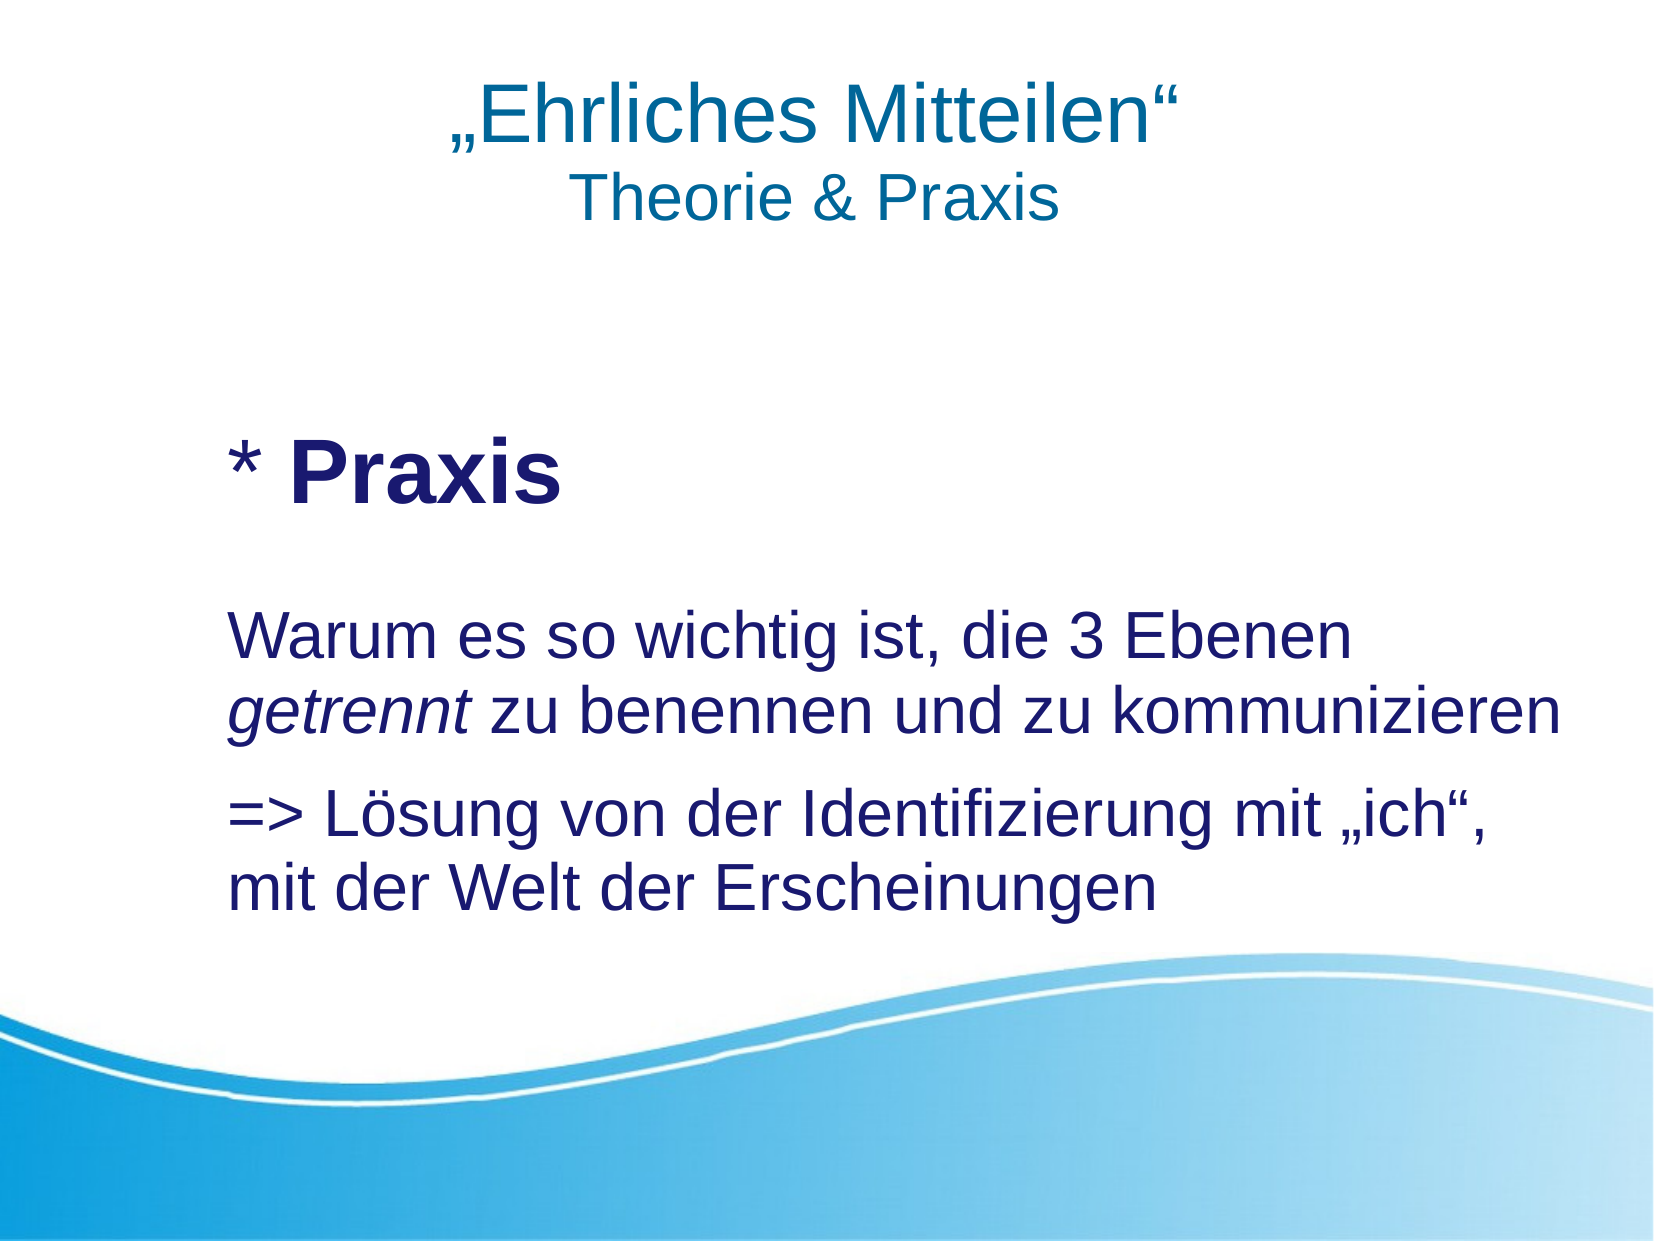

# „Ehrliches Mitteilen“ Theorie & Praxis
* Praxis
Warum es so wichtig ist, die 3 Ebenen getrennt zu benennen und zu kommunizieren
=> Lösung von der Identifizierung mit „ich“, mit der Welt der Erscheinungen